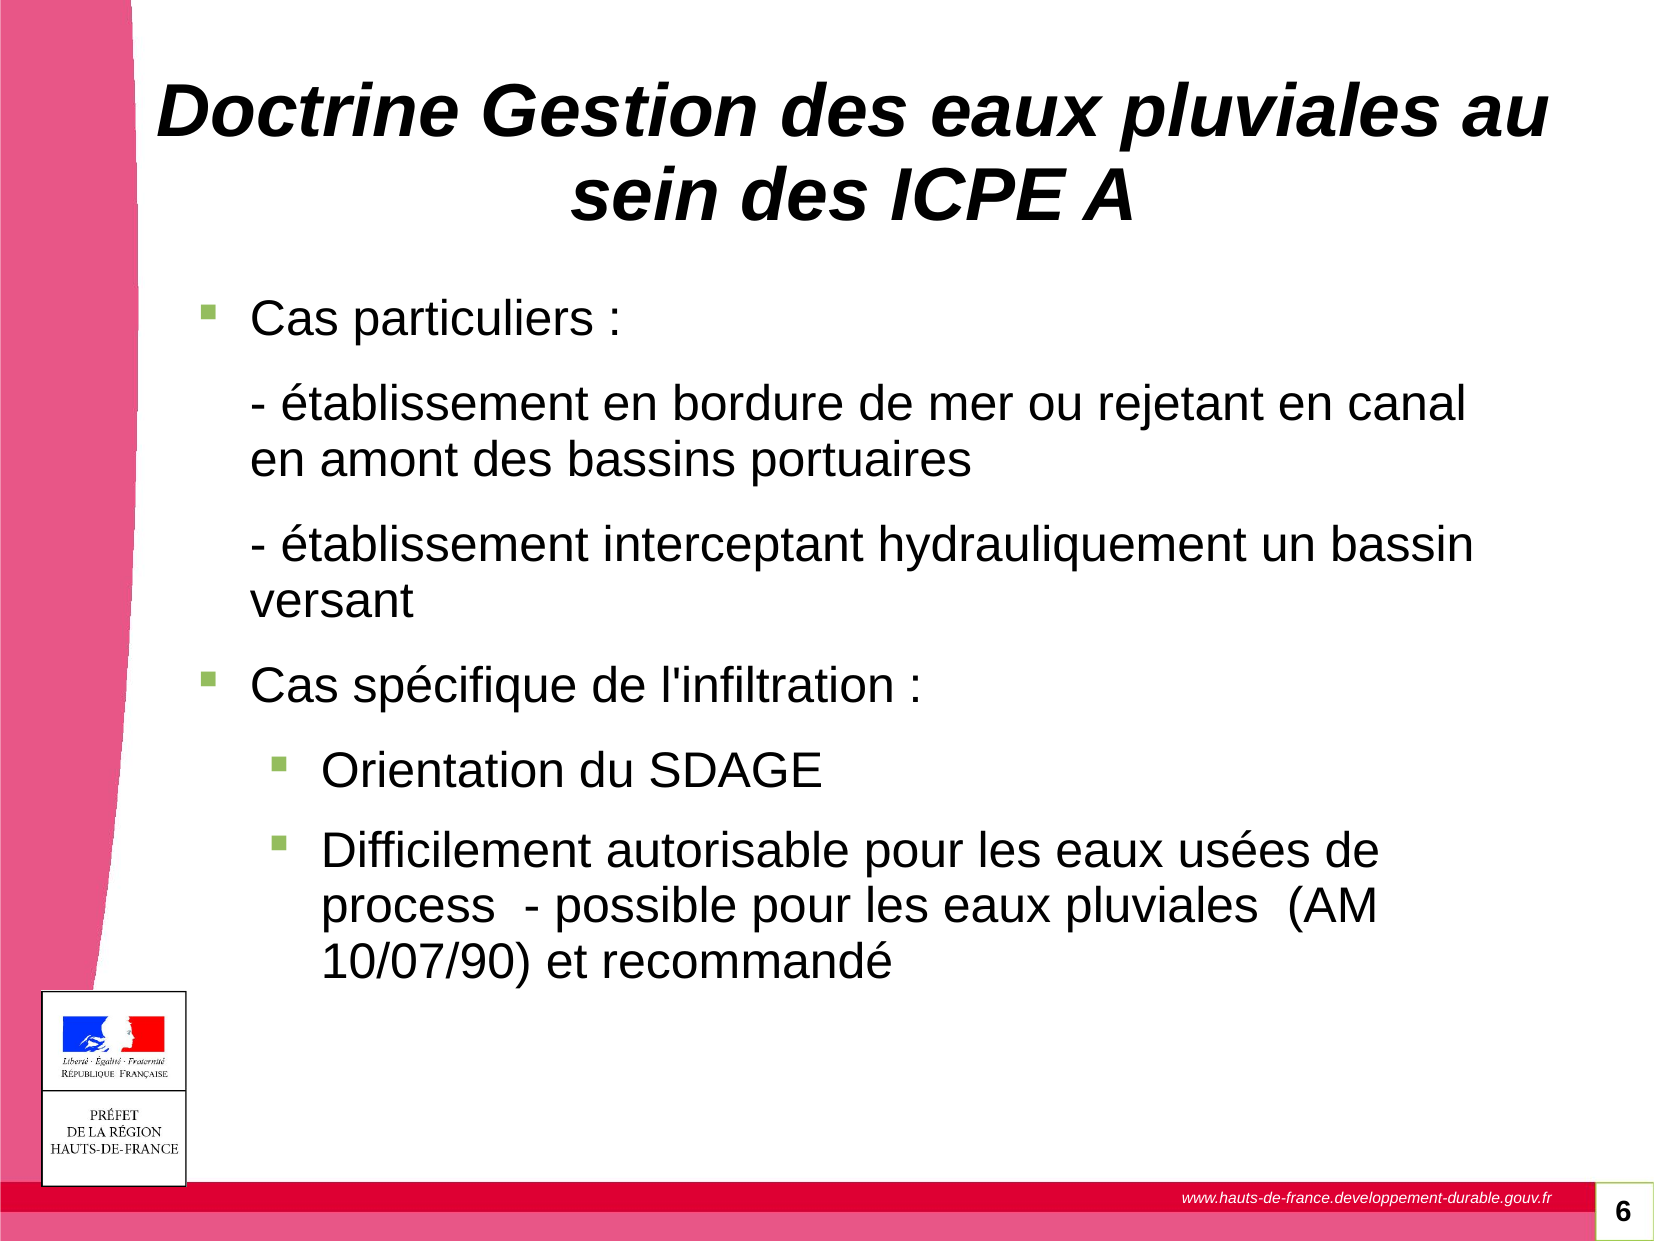

Doctrine Gestion des eaux pluviales au sein des ICPE A
# Cas particuliers :
- établissement en bordure de mer ou rejetant en canal en amont des bassins portuaires
- établissement interceptant hydrauliquement un bassin versant
Cas spécifique de l'infiltration :
Orientation du SDAGE
Difficilement autorisable pour les eaux usées de process - possible pour les eaux pluviales (AM 10/07/90) et recommandé
6